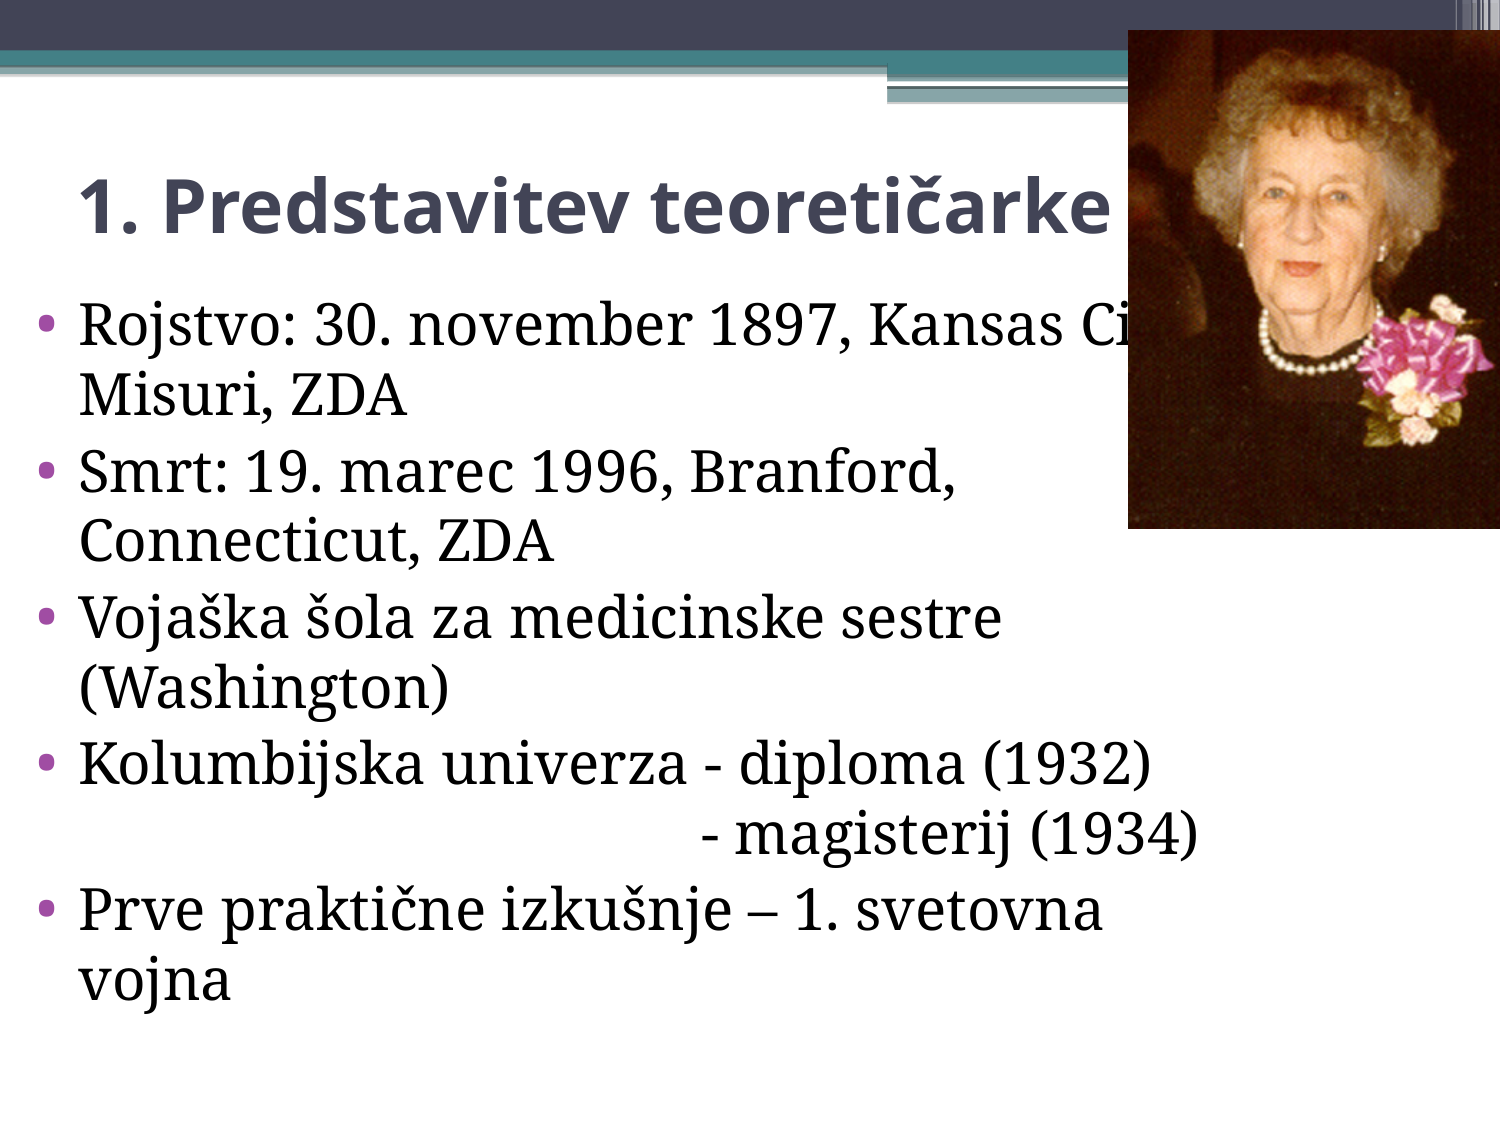

# 1. Predstavitev teoretičarke
Rojstvo: 30. november 1897, Kansas City, Misuri, ZDA
Smrt: 19. marec 1996, Branford, Connecticut, ZDA
Vojaška šola za medicinske sestre (Washington)
Kolumbijska univerza - diploma (1932)
 - magisterij (1934)
Prve praktične izkušnje – 1. svetovna vojna